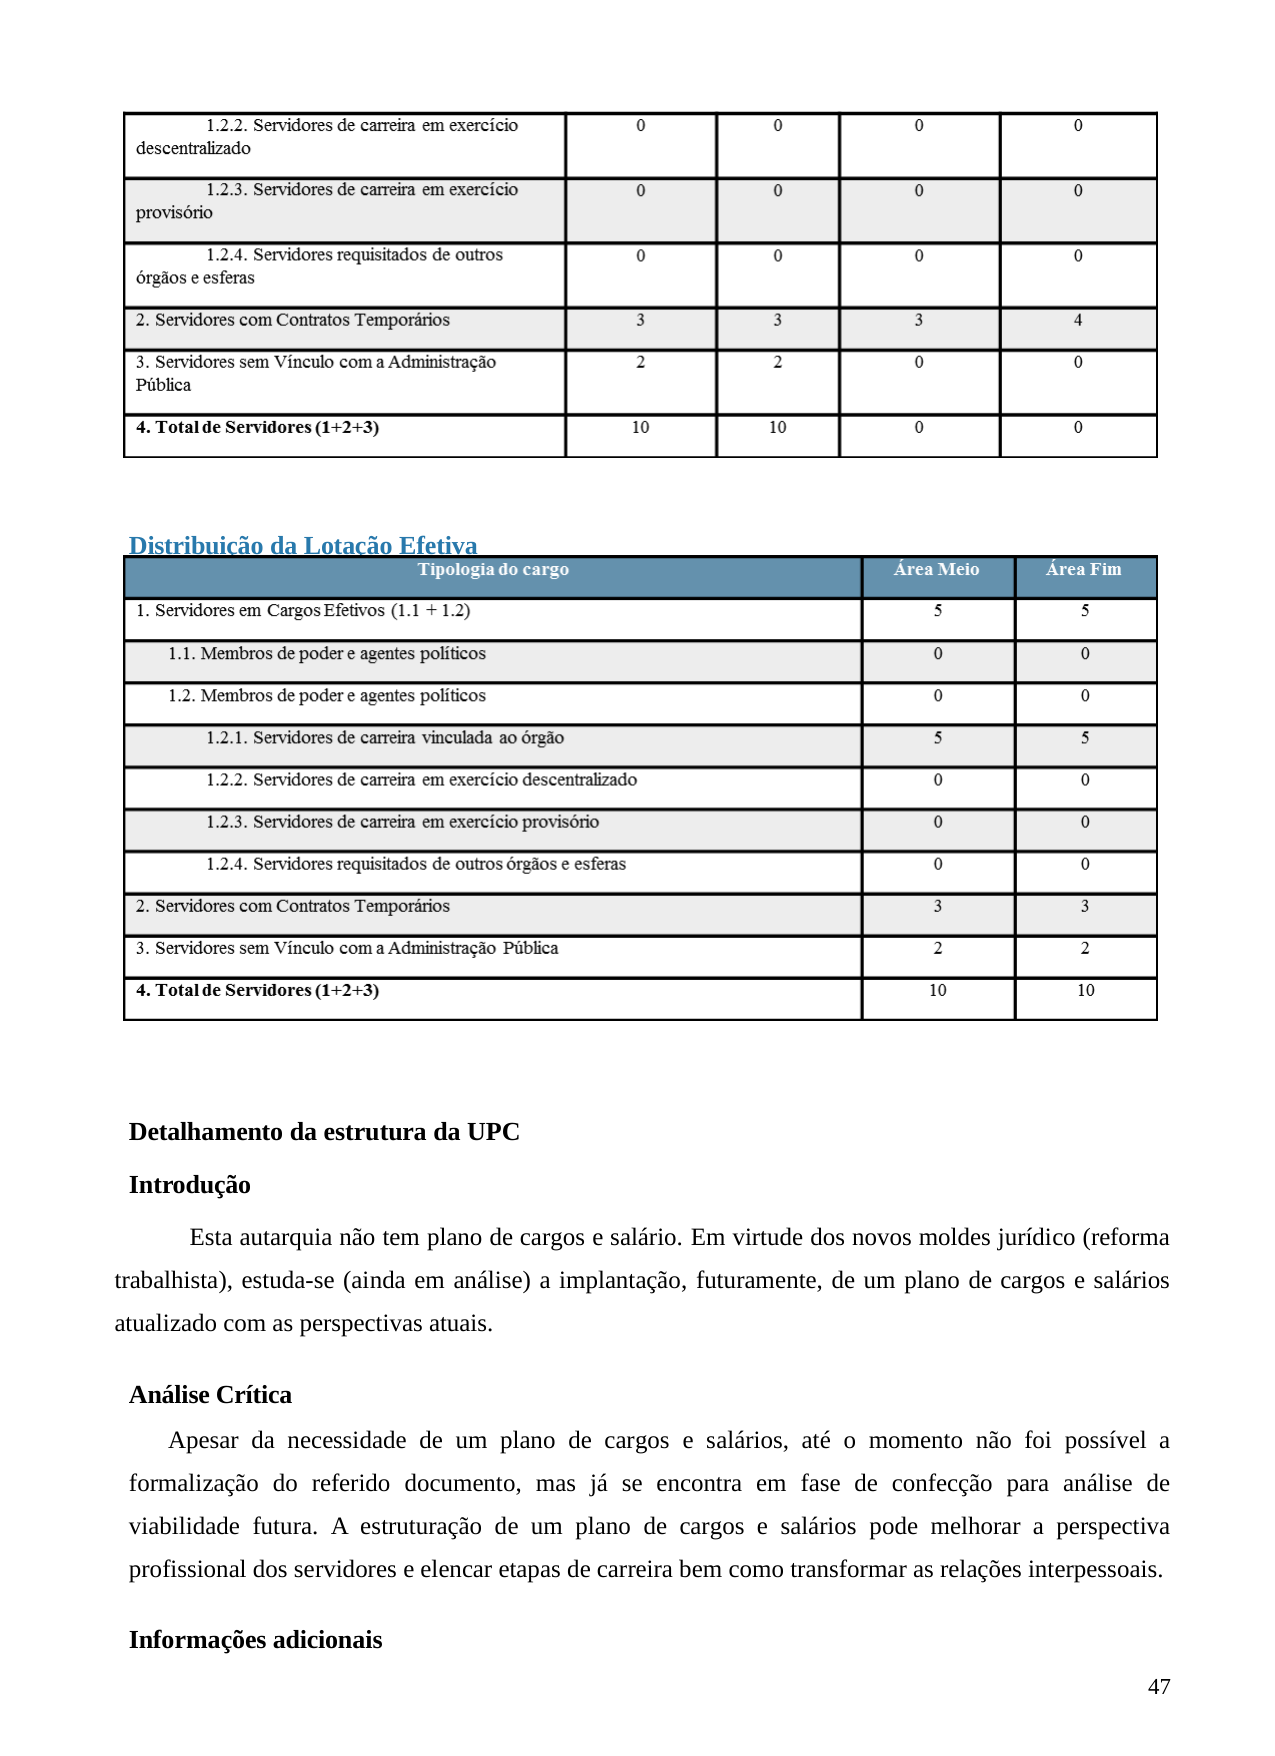

Distribuição da Lotação Efetiva
Detalhamento da estrutura da UPC Introdução
Esta autarquia não tem plano de cargos e salário. Em virtude dos novos moldes jurídico (reforma trabalhista), estuda-se (ainda em análise) a implantação, futuramente, de um plano de cargos e salários atualizado com as perspectivas atuais.
Análise Crítica
Apesar da necessidade de um plano de cargos e salários, até o momento não foi possível a formalização do referido documento, mas já se encontra em fase de confecção para análise de viabilidade futura. A estruturação de um plano de cargos e salários pode melhorar a perspectiva profissional dos servidores e elencar etapas de carreira bem como transformar as relações interpessoais.
Informações adicionais